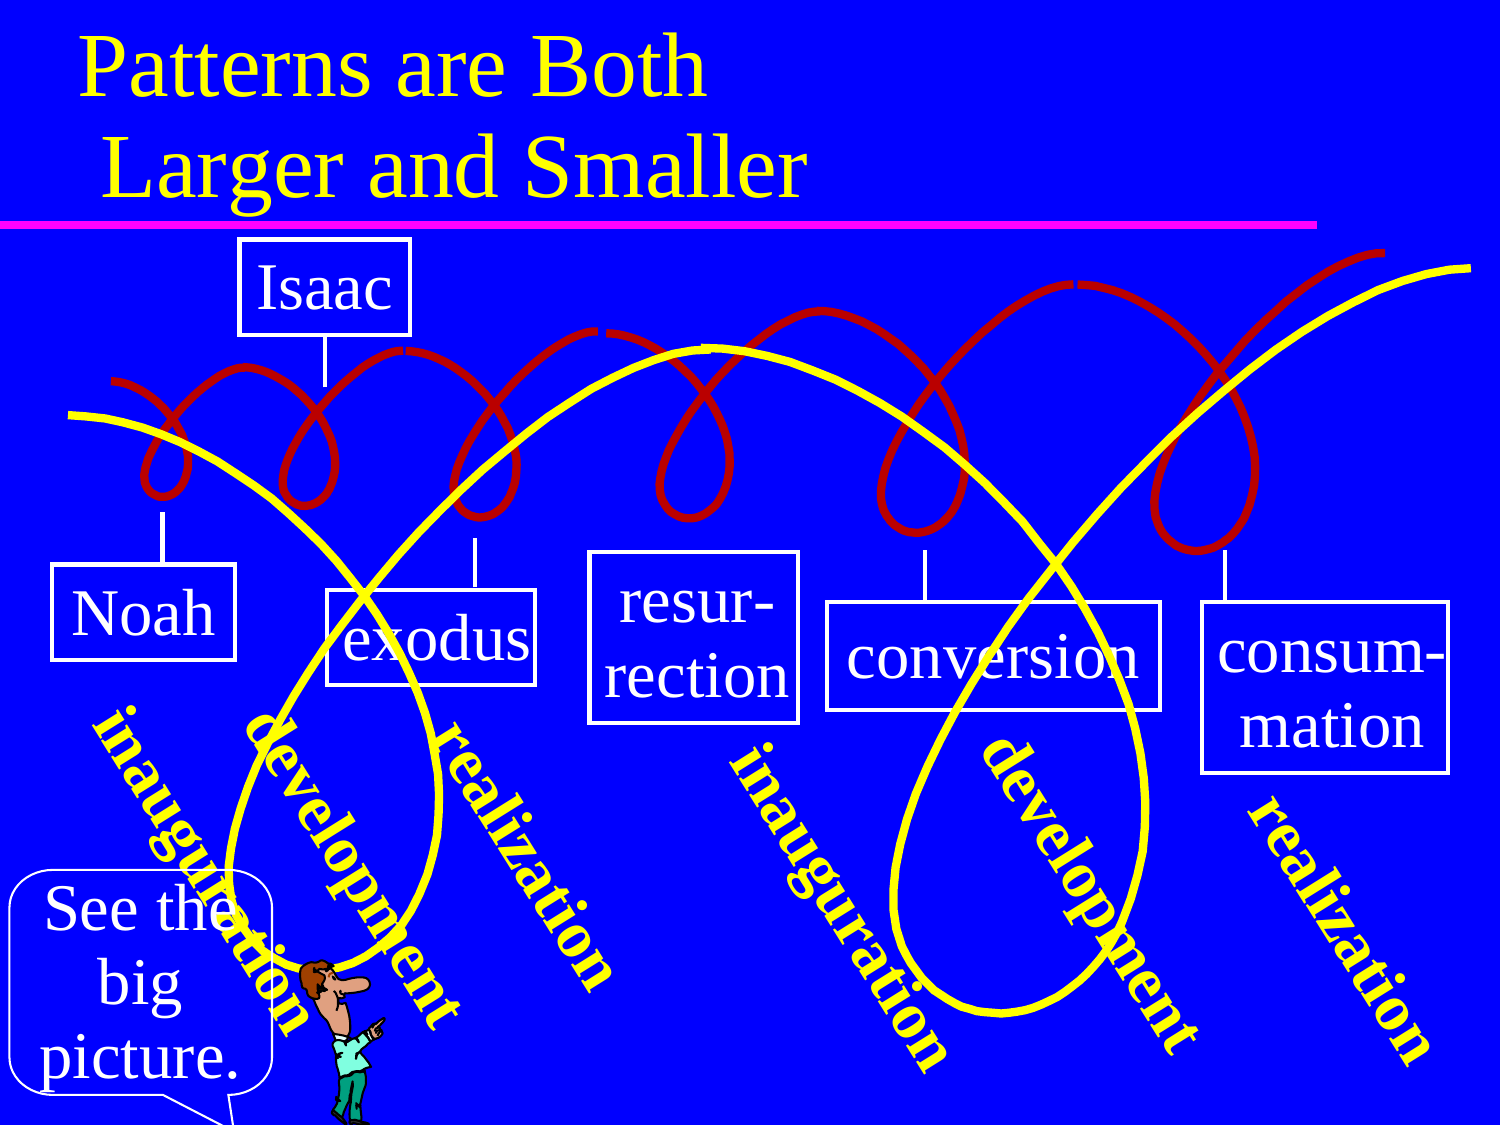

# Patterns are Both Larger and Smaller
Isaac
resur-
rection
Noah
exodus
conversion
consum-
mation
inauguration
development
realization
development
inauguration
realization
See the big picture.